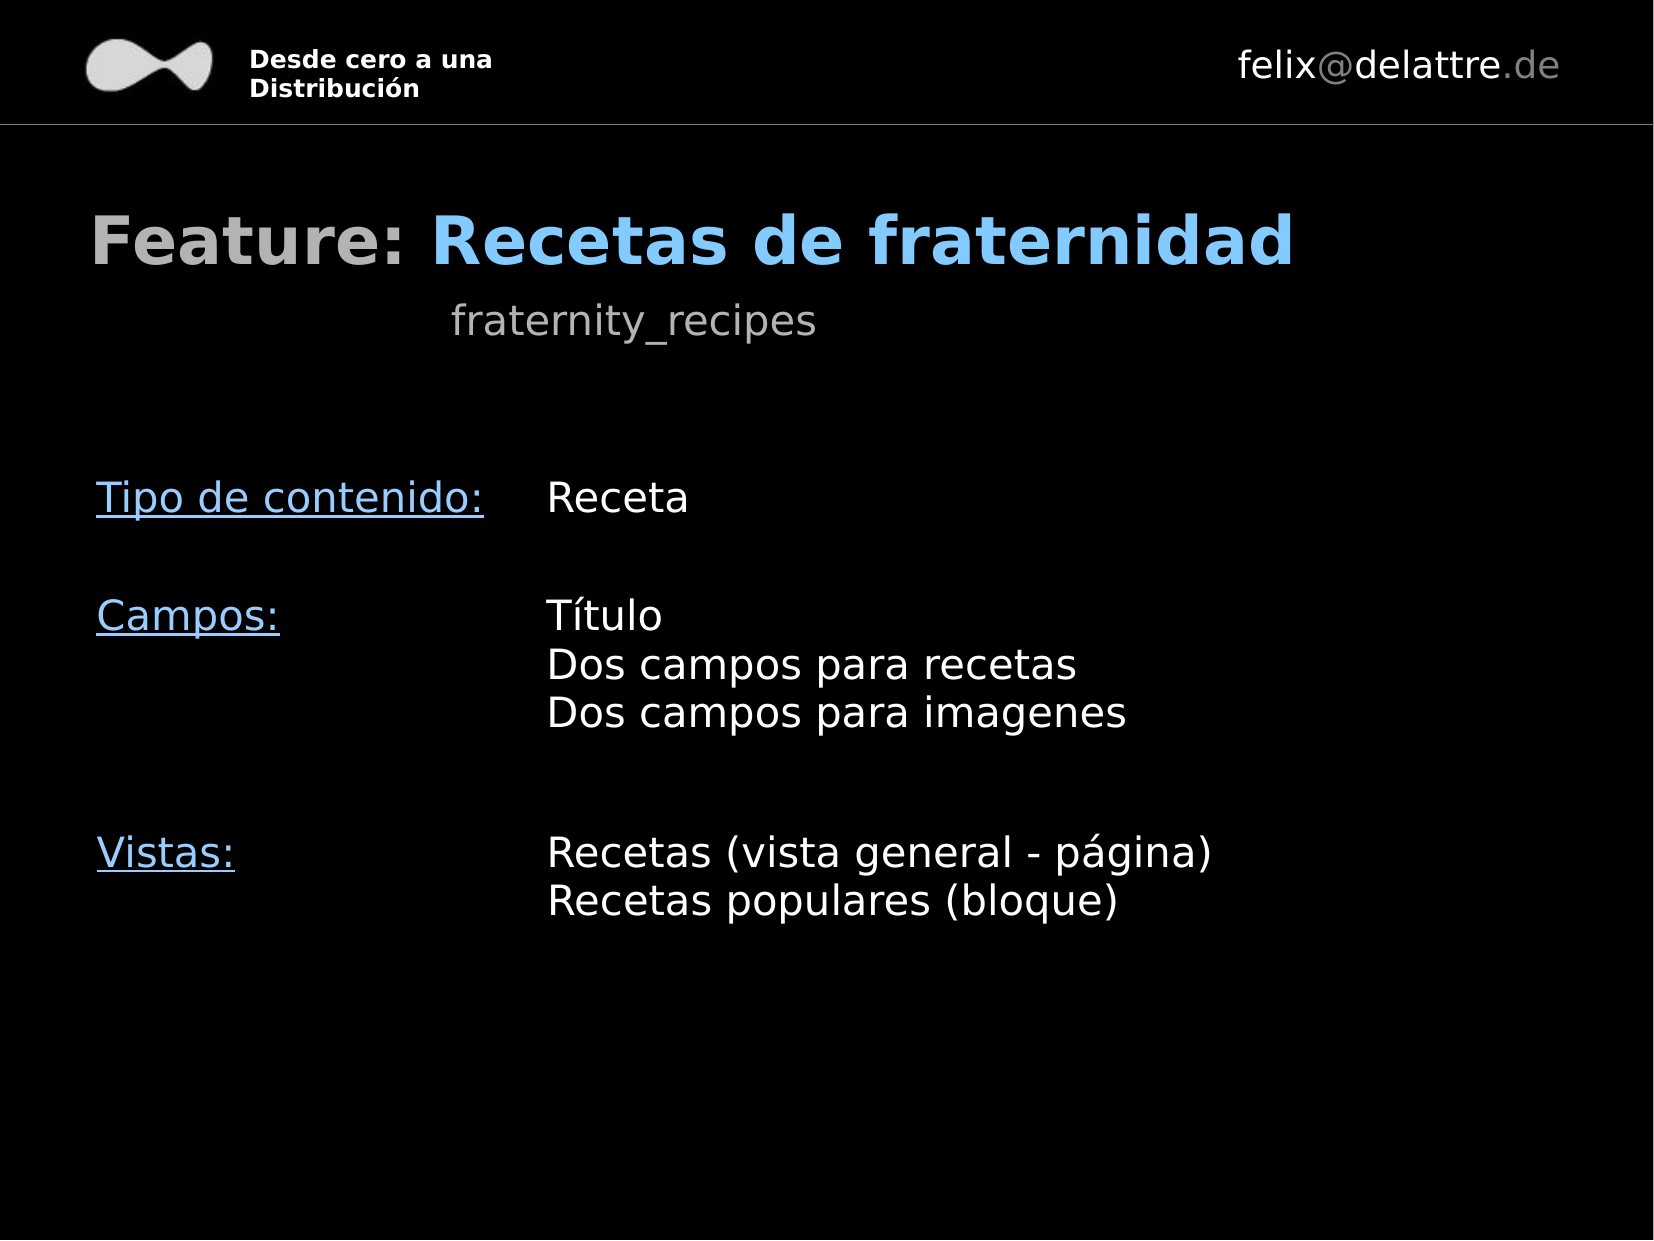

Feature: Recetas de fraternidad
fraternity_recipes
Tipo de contenido:	Receta
Campos:				Título
						Dos campos para recetas
						Dos campos para imagenes
Vistas:					Recetas (vista general - página)
 Recetas populares (bloque)